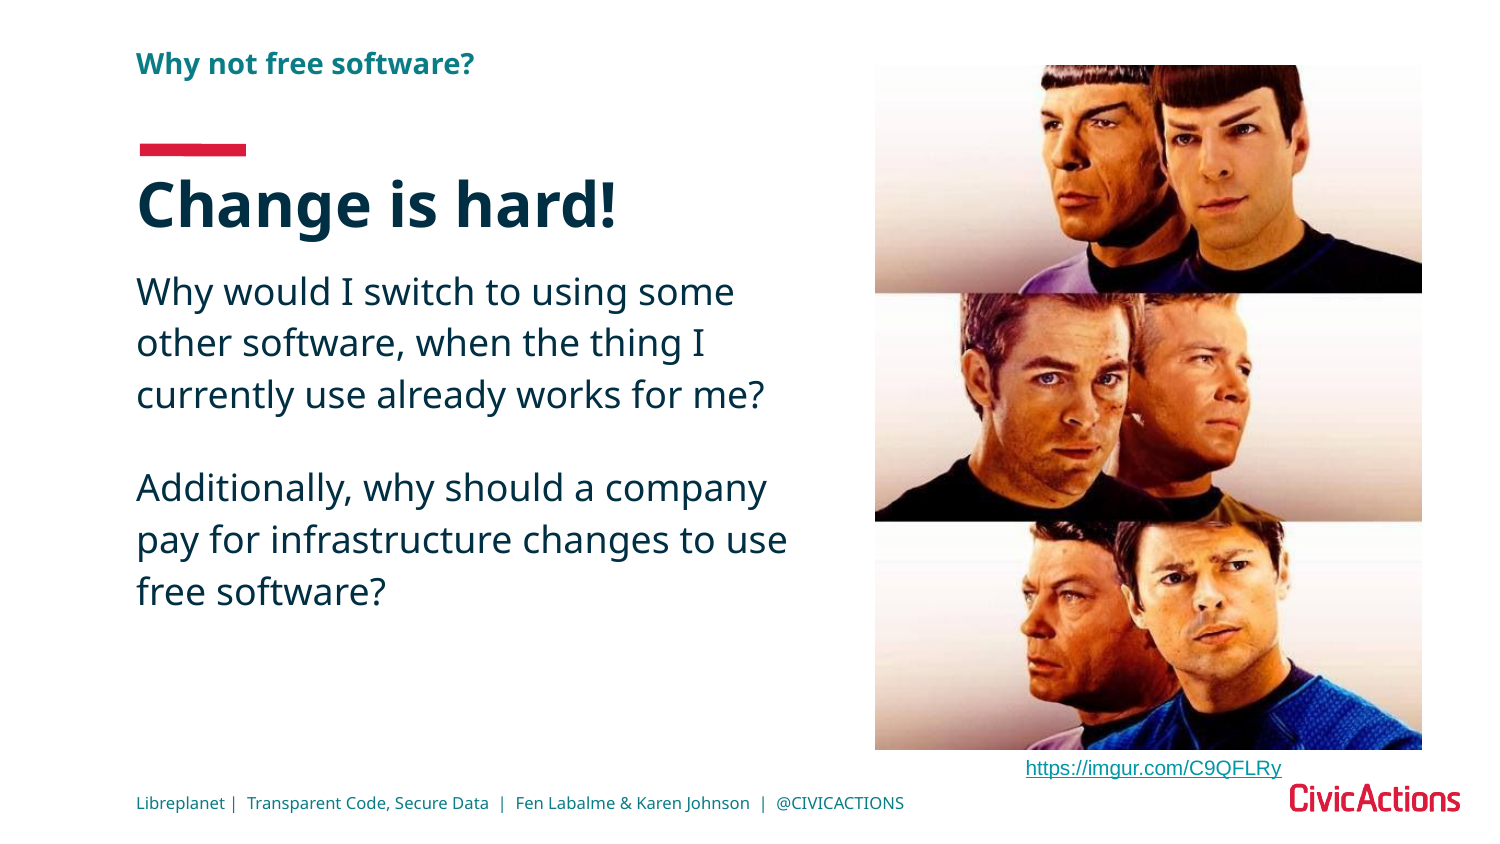

# Why not free software?
Change is hard!
Why would I switch to using some other software, when the thing I currently use already works for me?
Additionally, why should a company pay for infrastructure changes to use free software?
https://imgur.com/C9QFLRy
Libreplanet | Transparent Code, Secure Data | Fen Labalme & Karen Johnson | @CIVICACTIONS